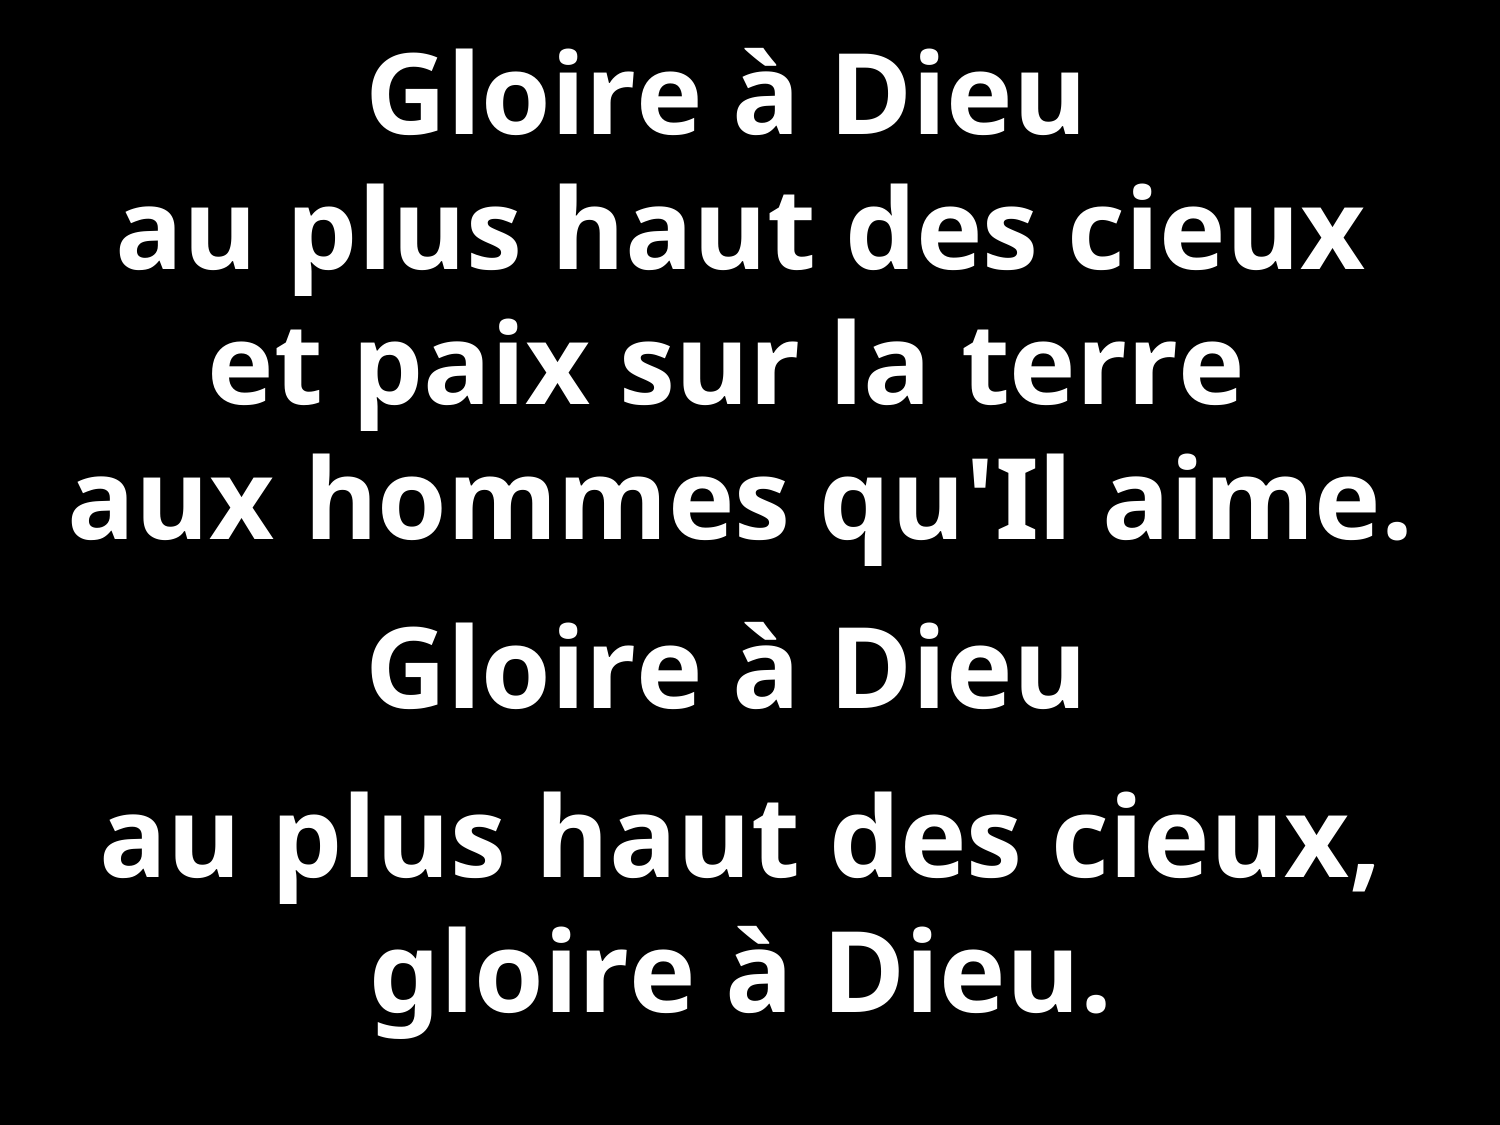

Gloire à Dieu
au plus haut des cieux
et paix sur la terre
aux hommes qu'Il aime.
Gloire à Dieu
au plus haut des cieux,
gloire à Dieu.